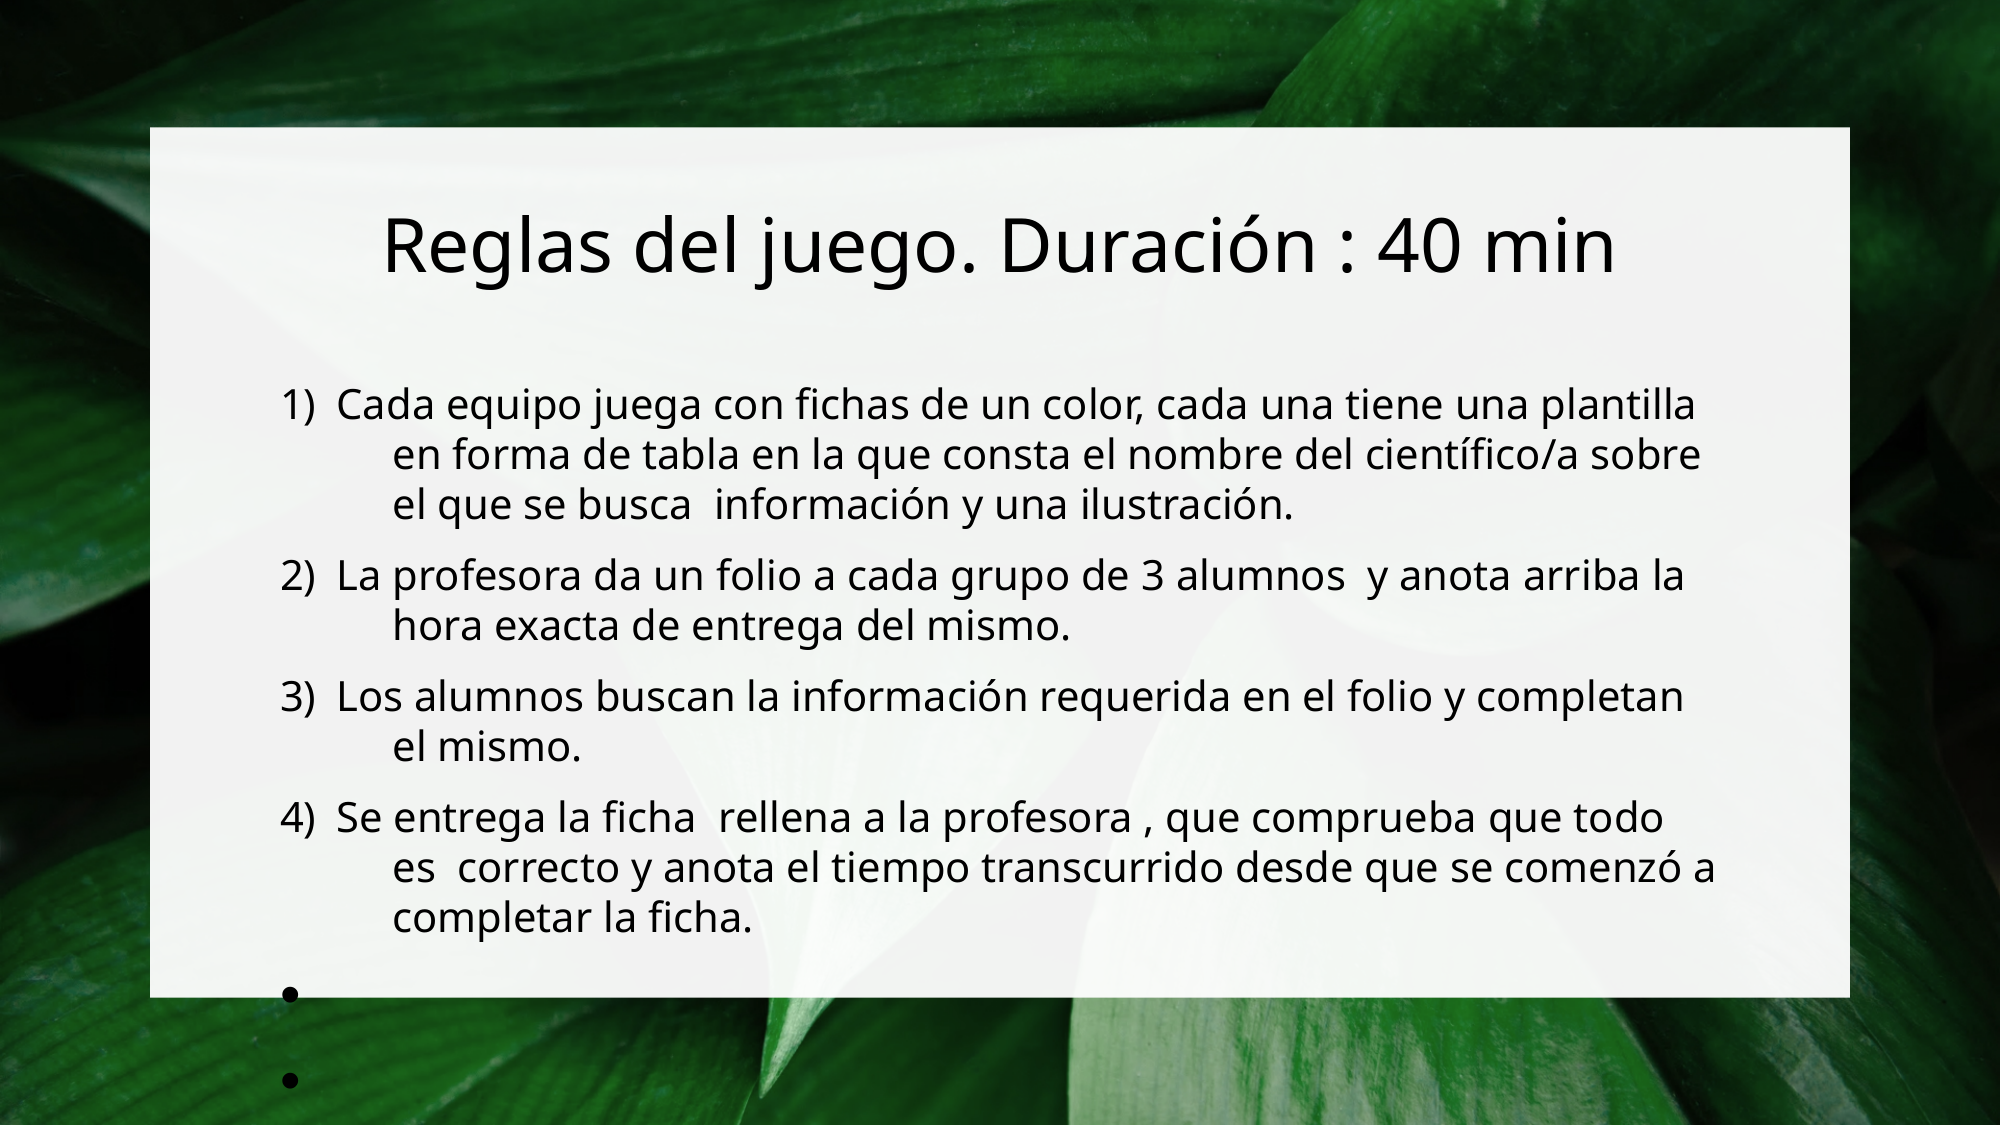

# Reglas del juego. Duración : 40 min
Cada equipo juega con fichas de un color, cada una tiene una plantilla en forma de tabla en la que consta el nombre del científico/a sobre el que se busca información y una ilustración.
La profesora da un folio a cada grupo de 3 alumnos y anota arriba la hora exacta de entrega del mismo.
Los alumnos buscan la información requerida en el folio y completan el mismo.
Se entrega la ficha rellena a la profesora , que comprueba que todo es correcto y anota el tiempo transcurrido desde que se comenzó a completar la ficha.